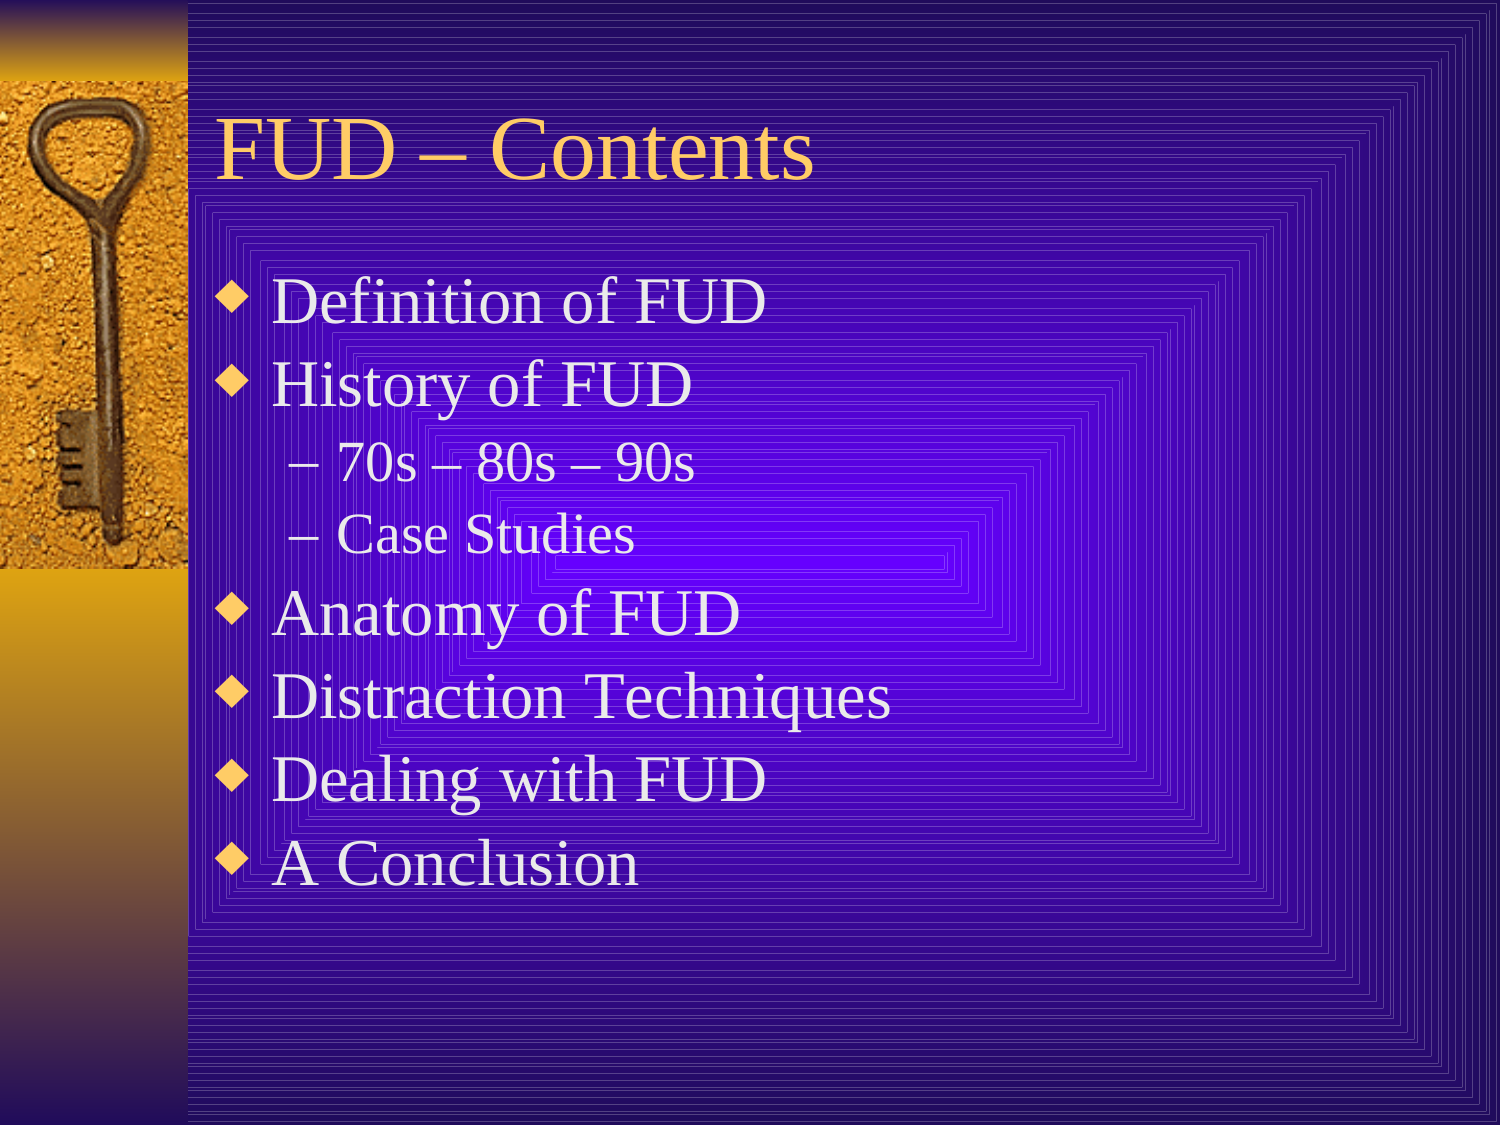

# FUD – Contents
Definition of FUD
History of FUD
70s – 80s – 90s
Case Studies
Anatomy of FUD
Distraction Techniques
Dealing with FUD
A Conclusion